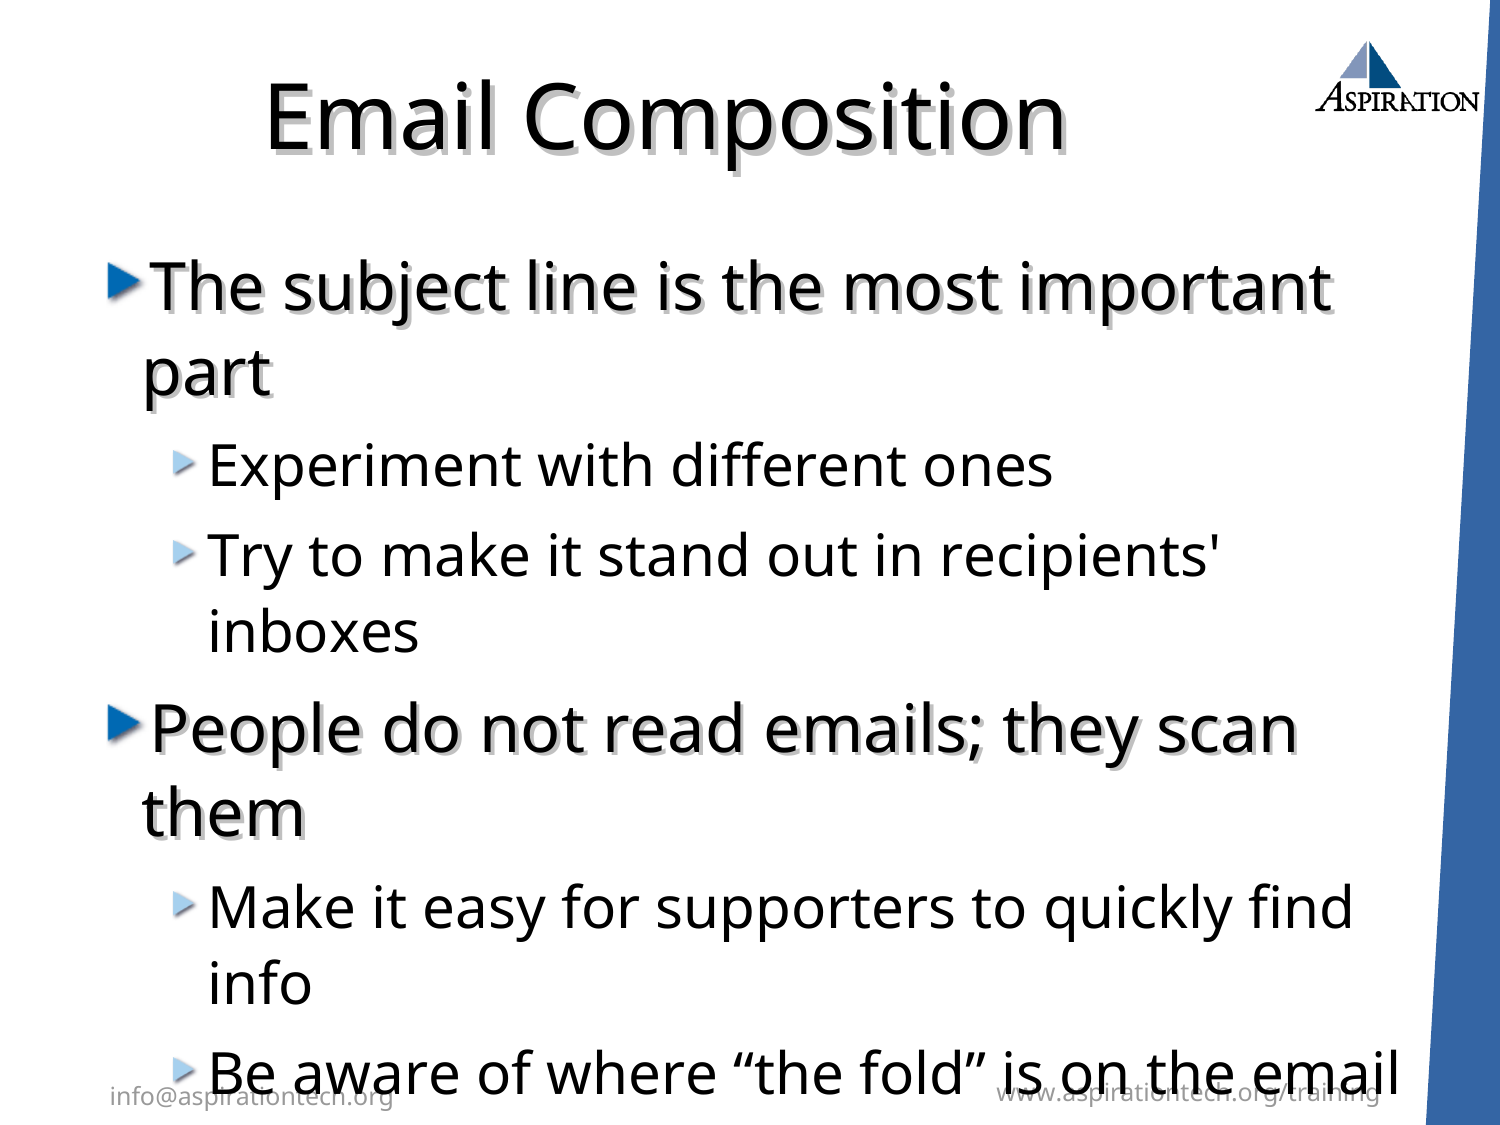

# Email Composition
The subject line is the most important part
Experiment with different ones
Try to make it stand out in recipients' inboxes
People do not read emails; they scan them
Make it easy for supporters to quickly find info
Be aware of where “the fold” is on the email
Focus on making message "skimmable"